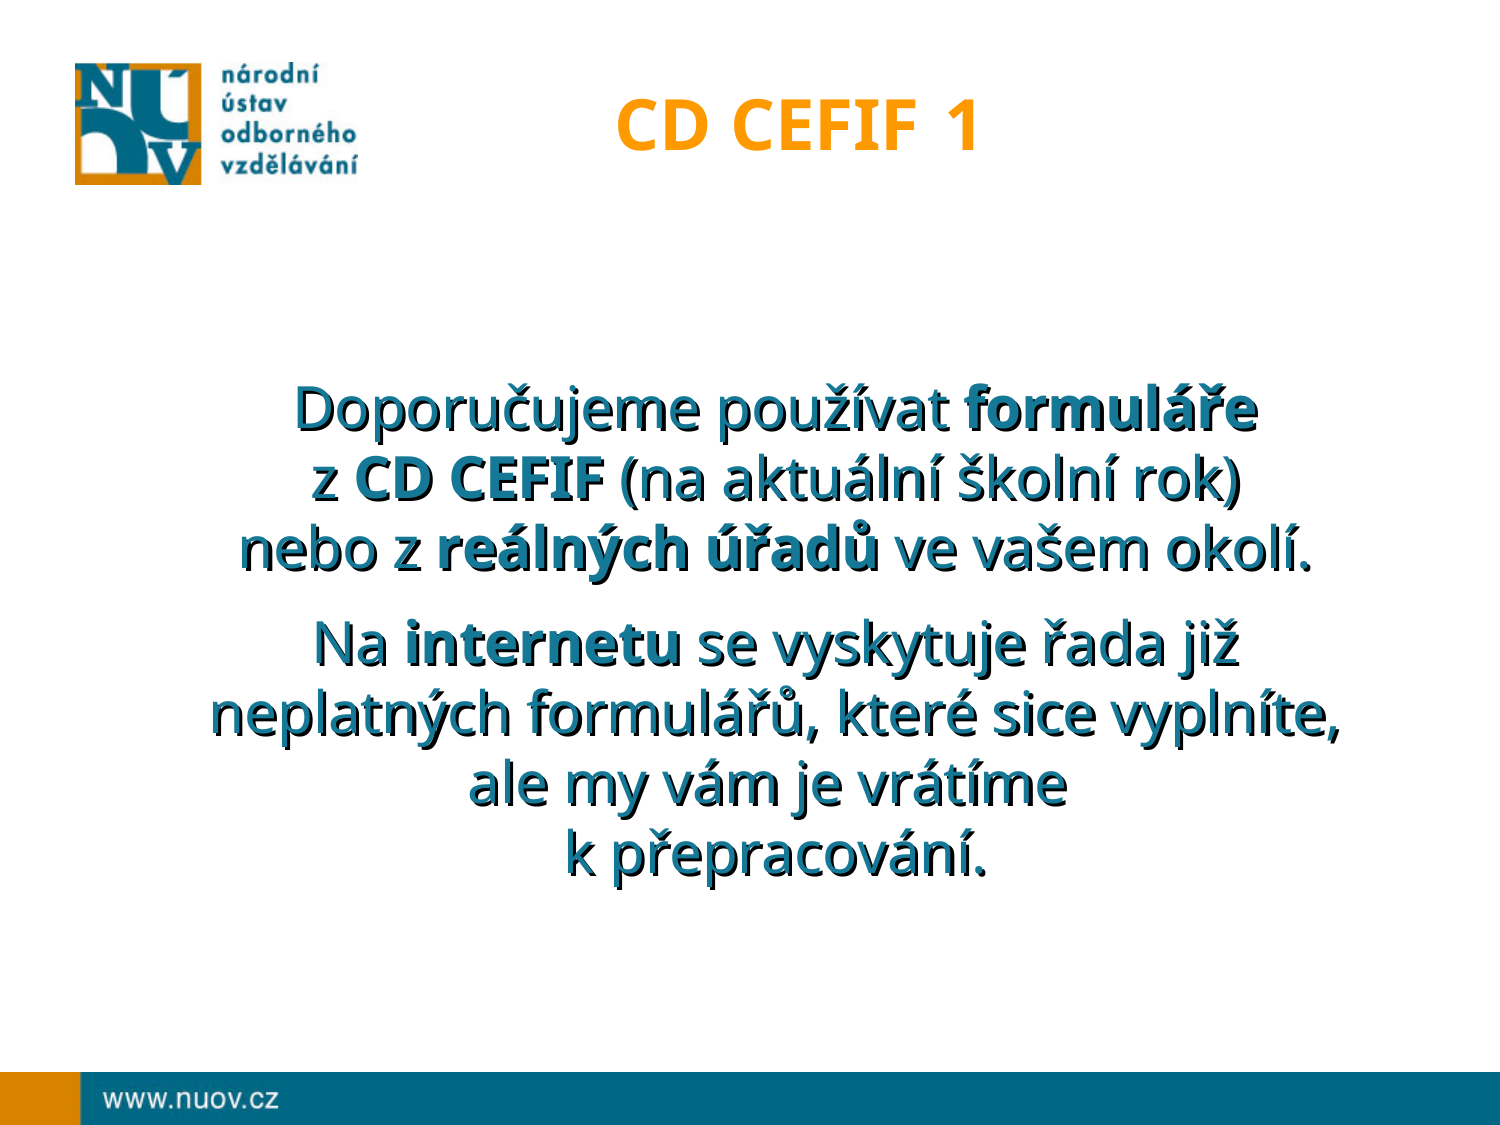

# CD CEFIF 1
Doporučujeme používat formuláře
z CD CEFIF (na aktuální školní rok)
nebo z reálných úřadů ve vašem okolí.
Na internetu se vyskytuje řada již neplatných formulářů, které sice vyplníte, ale my vám je vrátíme
k přepracování.